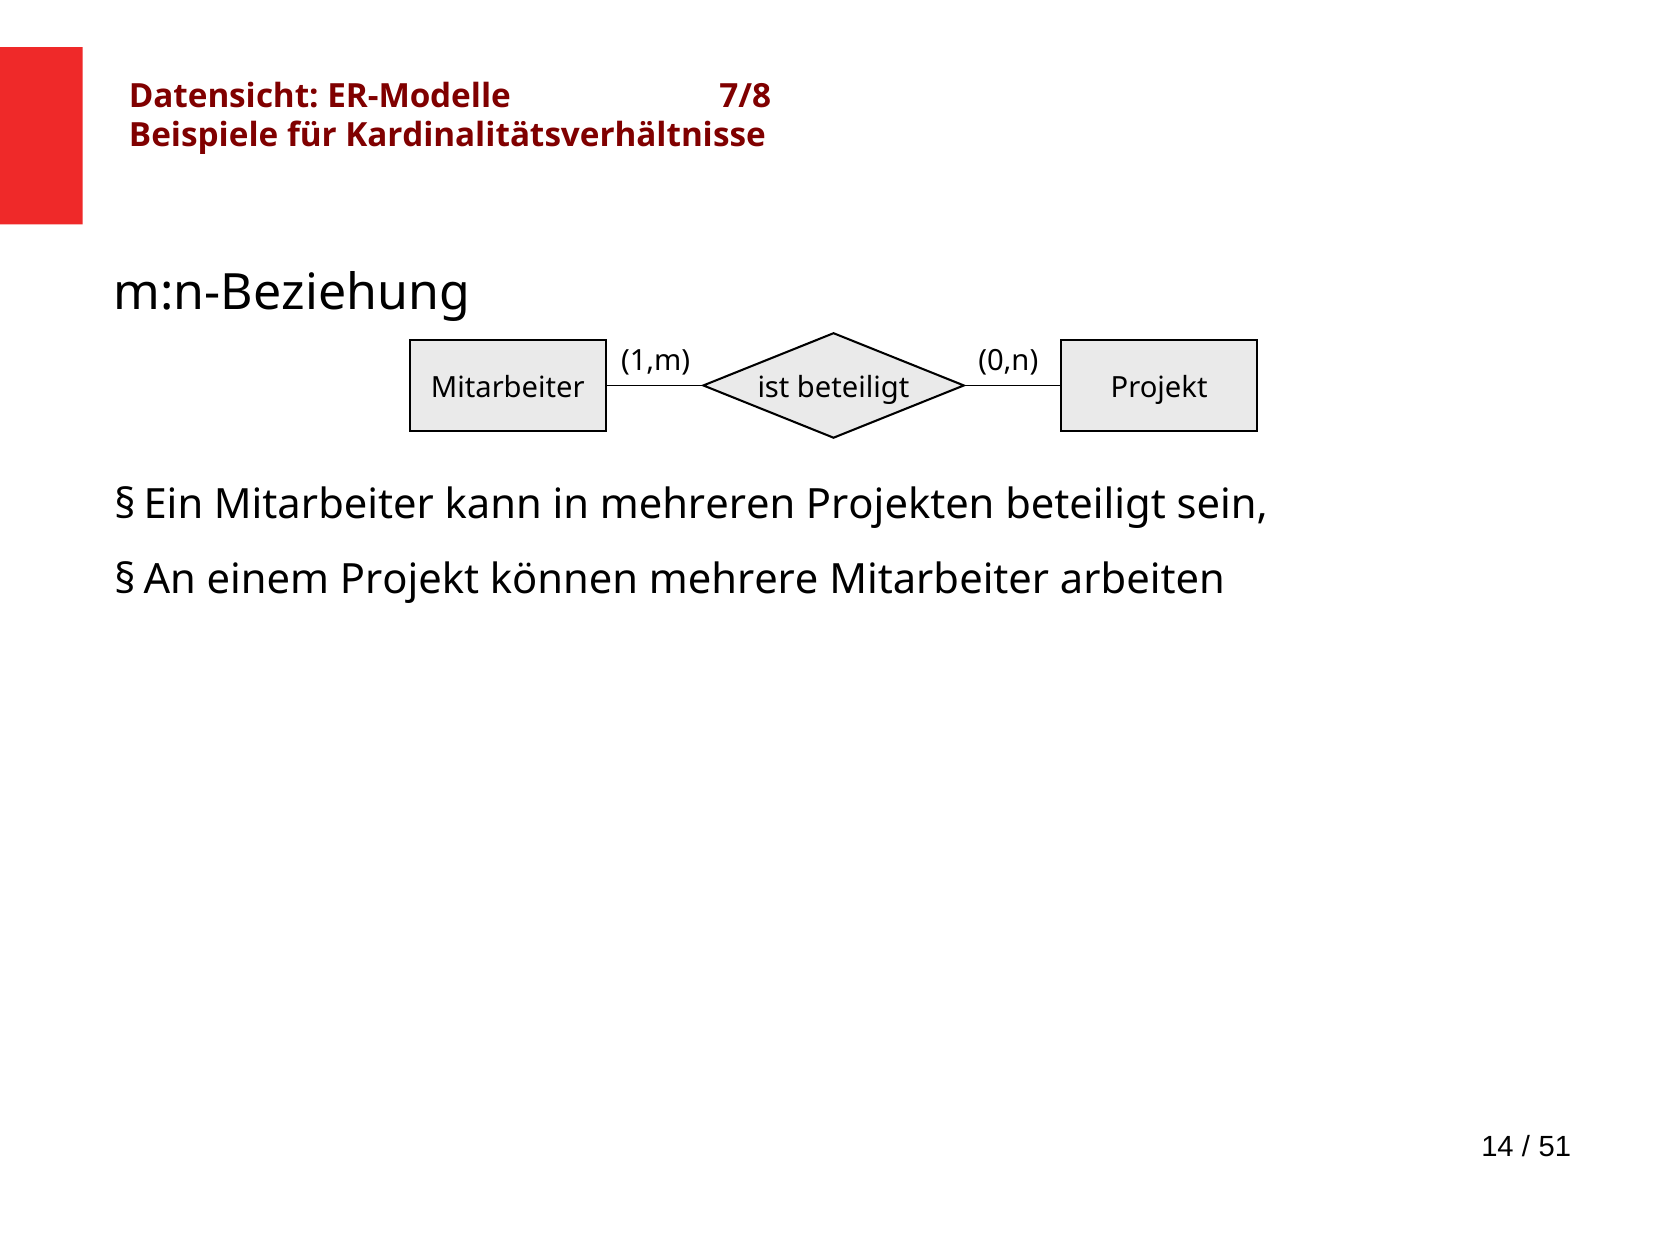

# Datensicht: ER-Modelle			7/8 Beispiele für Kardinalitätsverhältnisse
m:n-Beziehung
Ein Mitarbeiter kann in mehreren Projekten beteiligt sein,
An einem Projekt können mehrere Mitarbeiter arbeiten
ist beteiligt
(1,m)
(0,n)
Mitarbeiter
Projekt
14
© Hochschule Kempten / Prof.Dr.Arthur Kolb
Folie